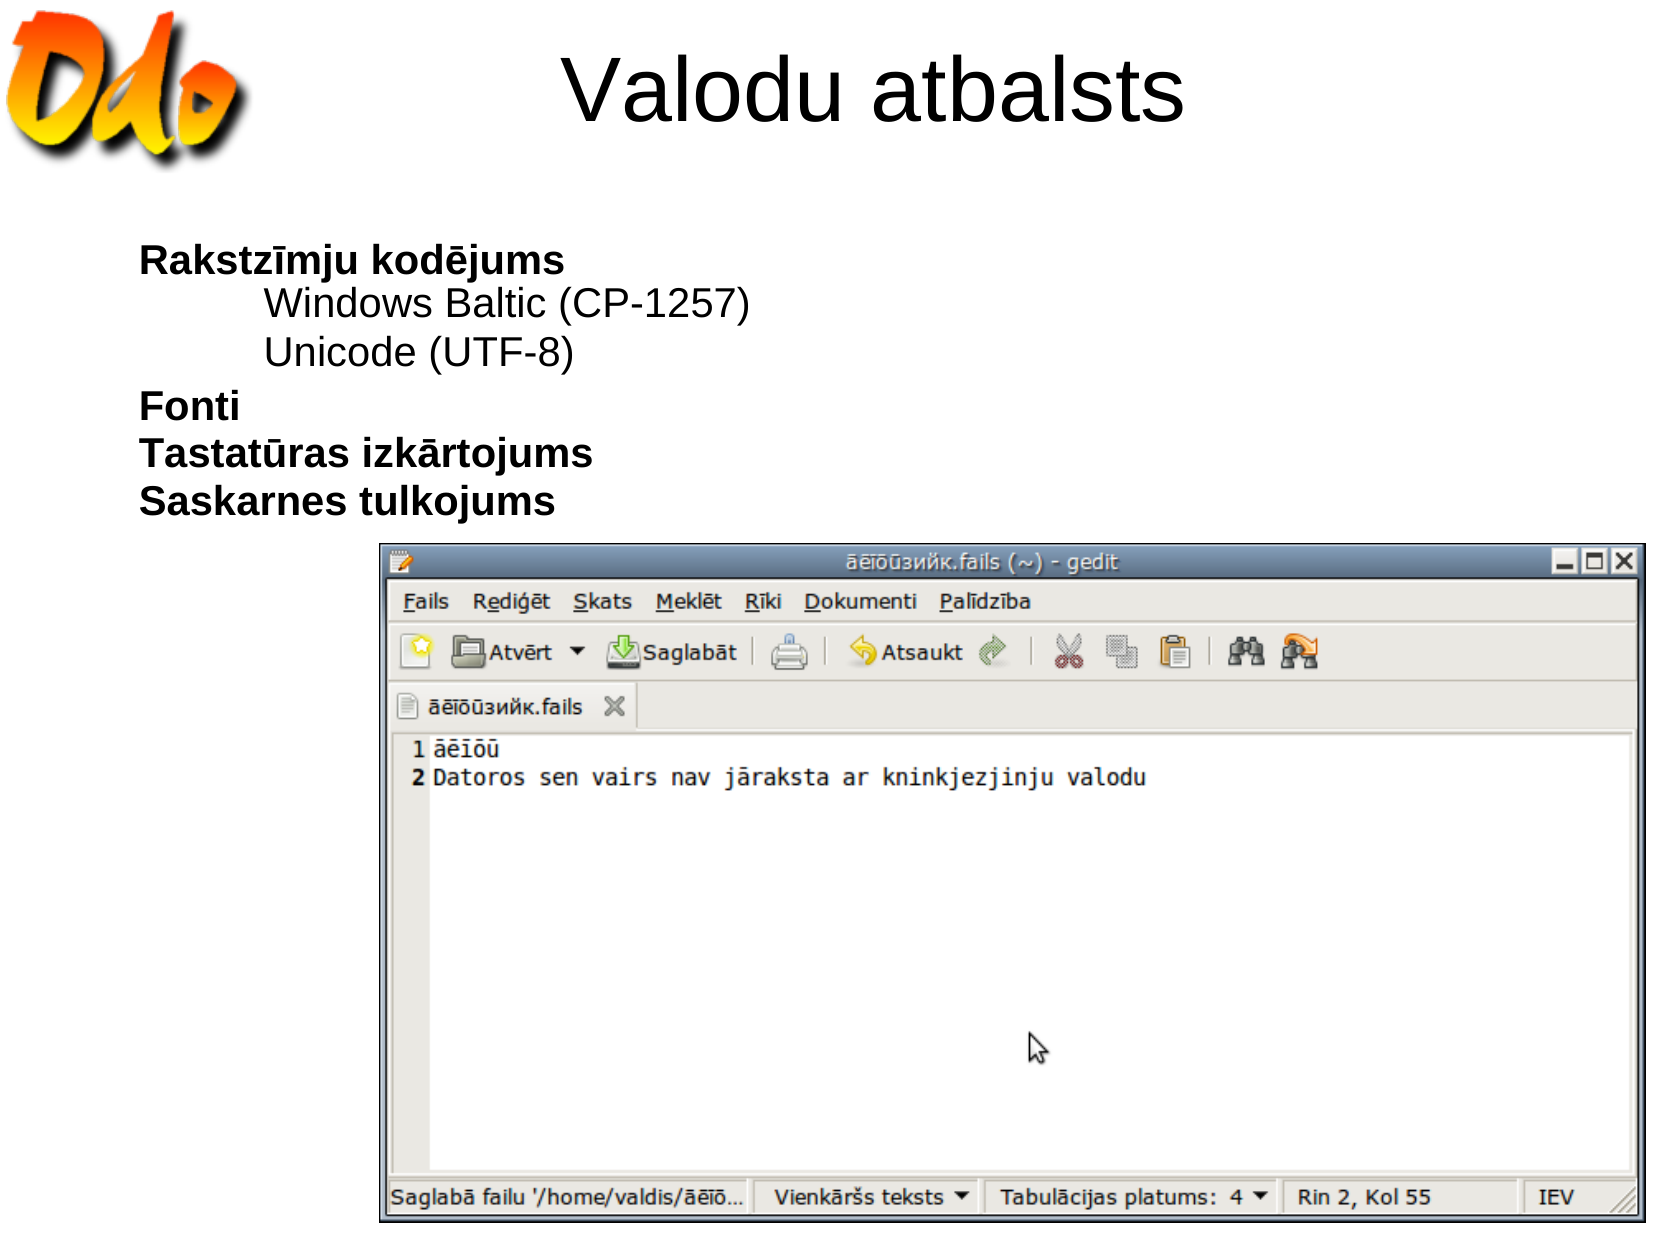

# Valodu atbalsts
Rakstzīmju kodējums
Windows Baltic (CP-1257)
Unicode (UTF-8)
Fonti
Tastatūras izkārtojums
Saskarnes tulkojums